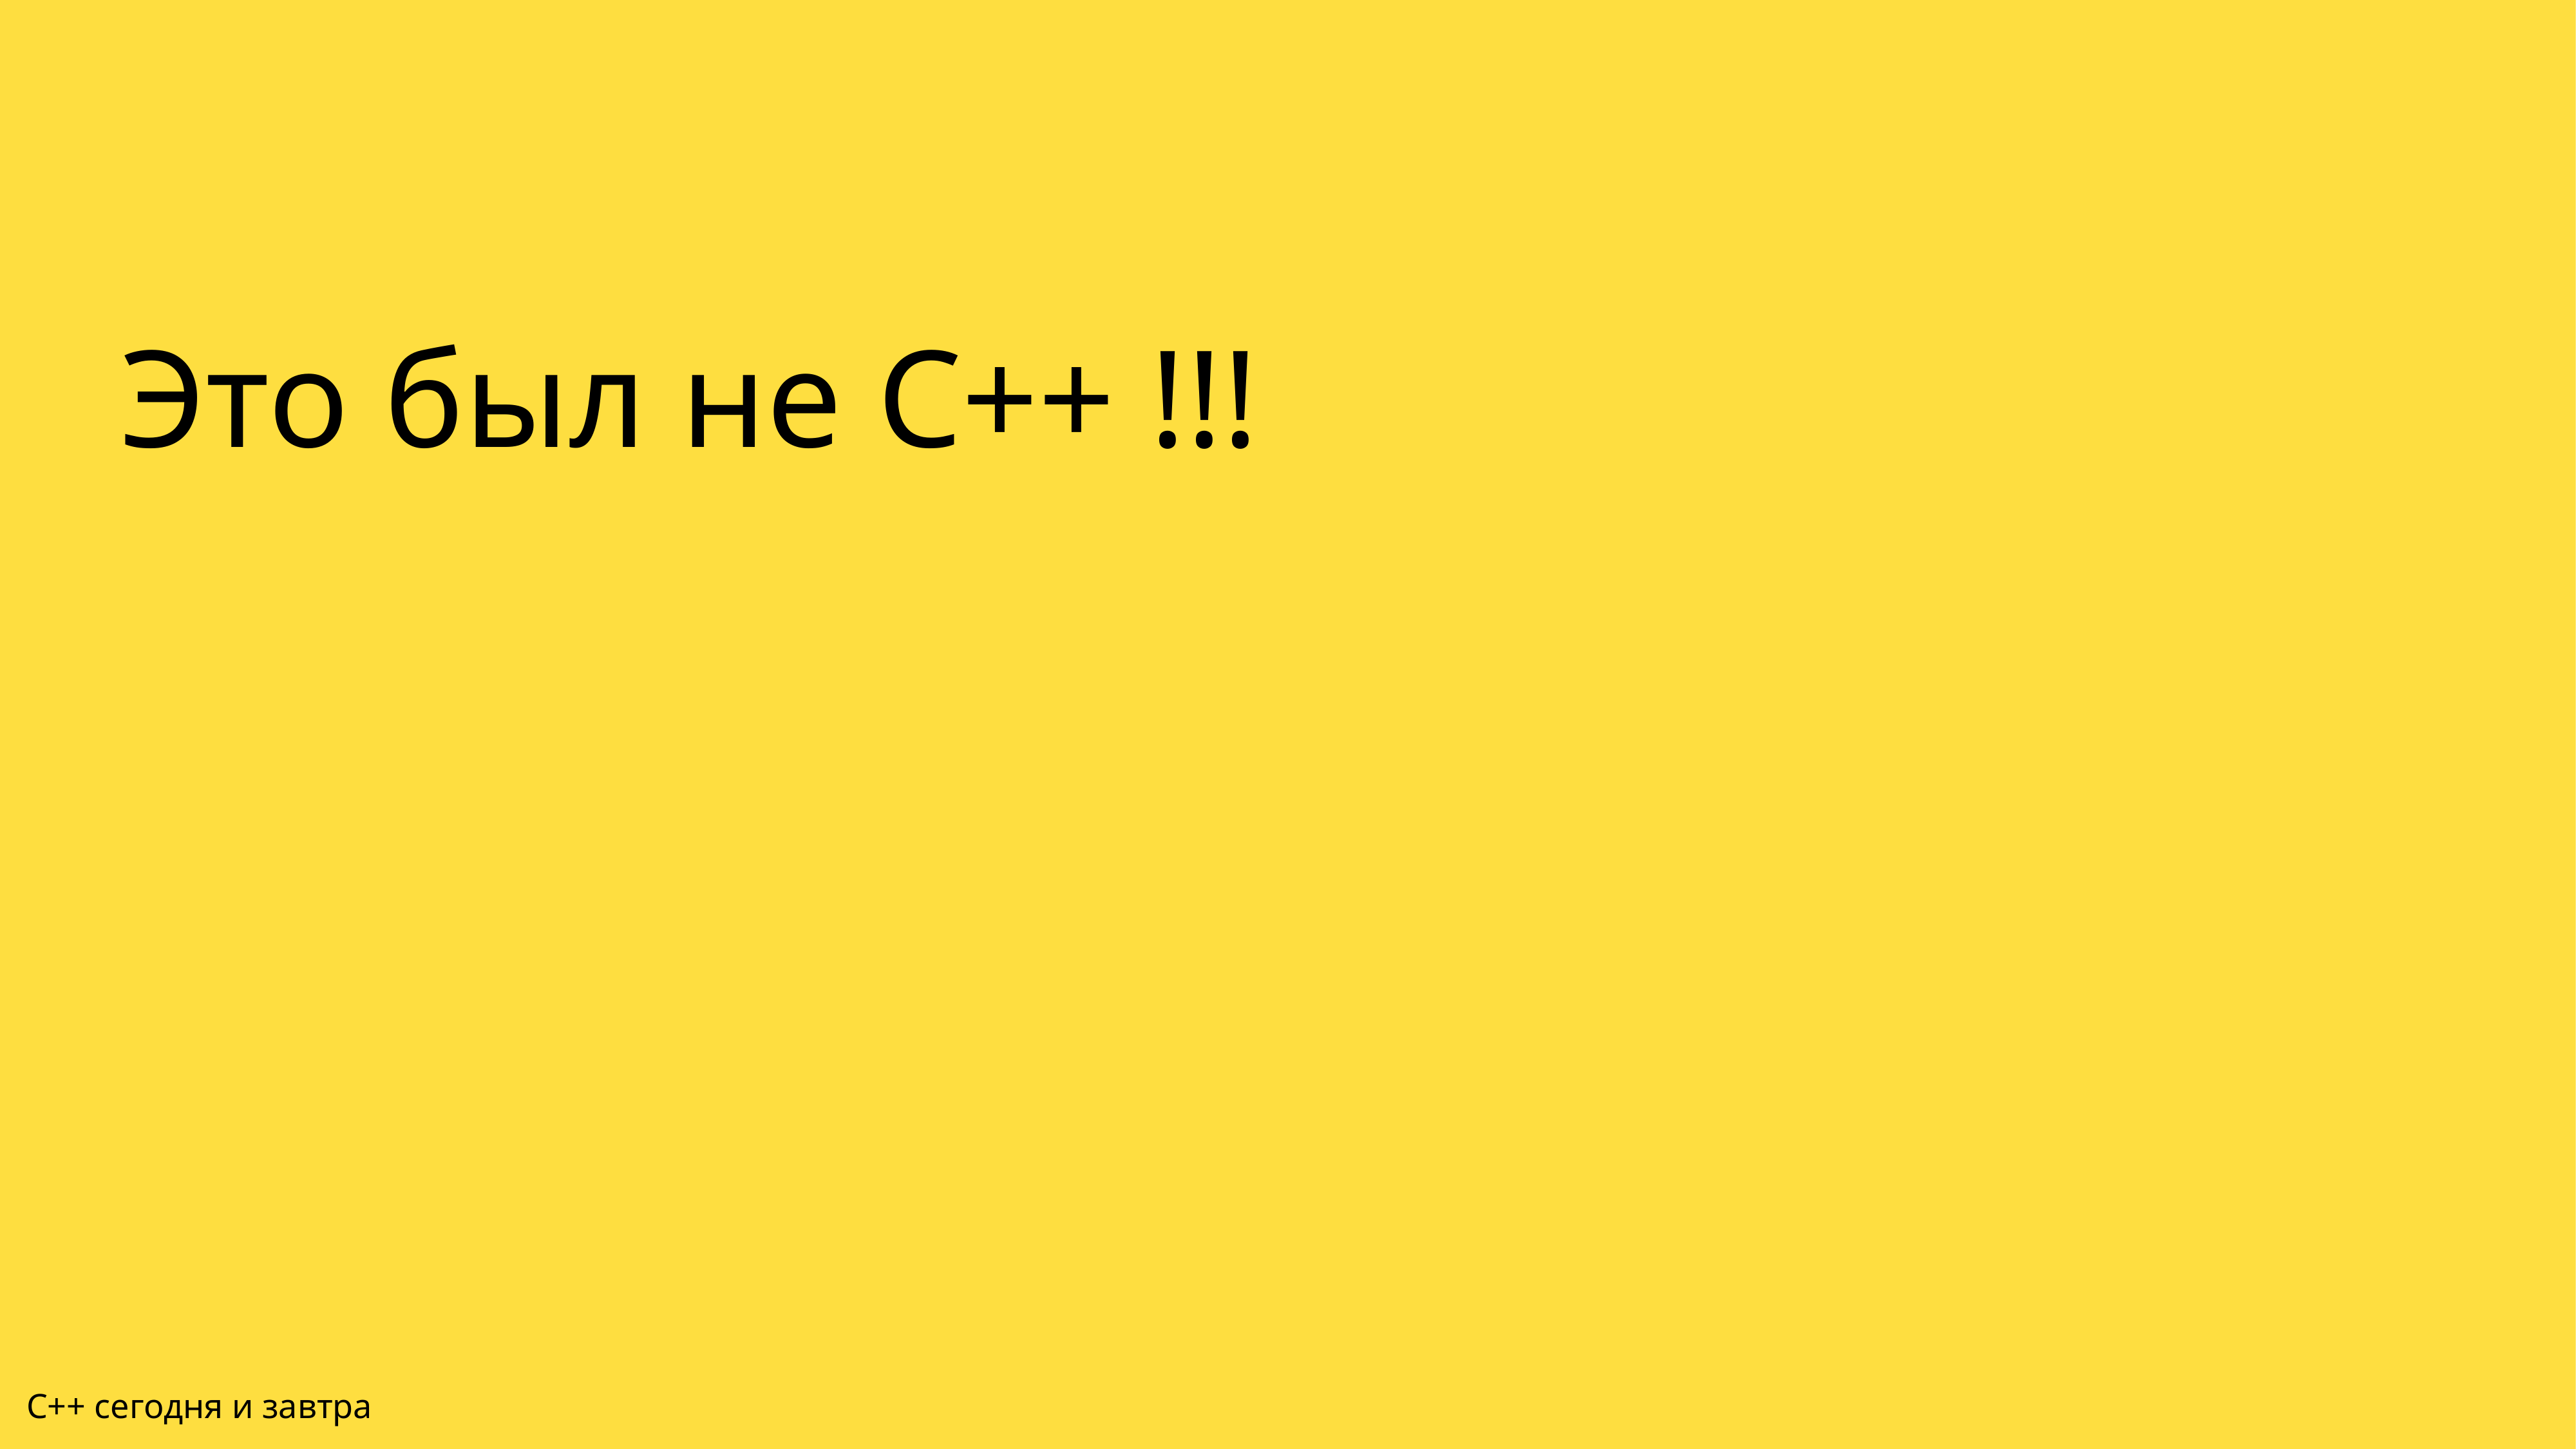

# Это был не C++ !!!
C++ сегодня и завтра